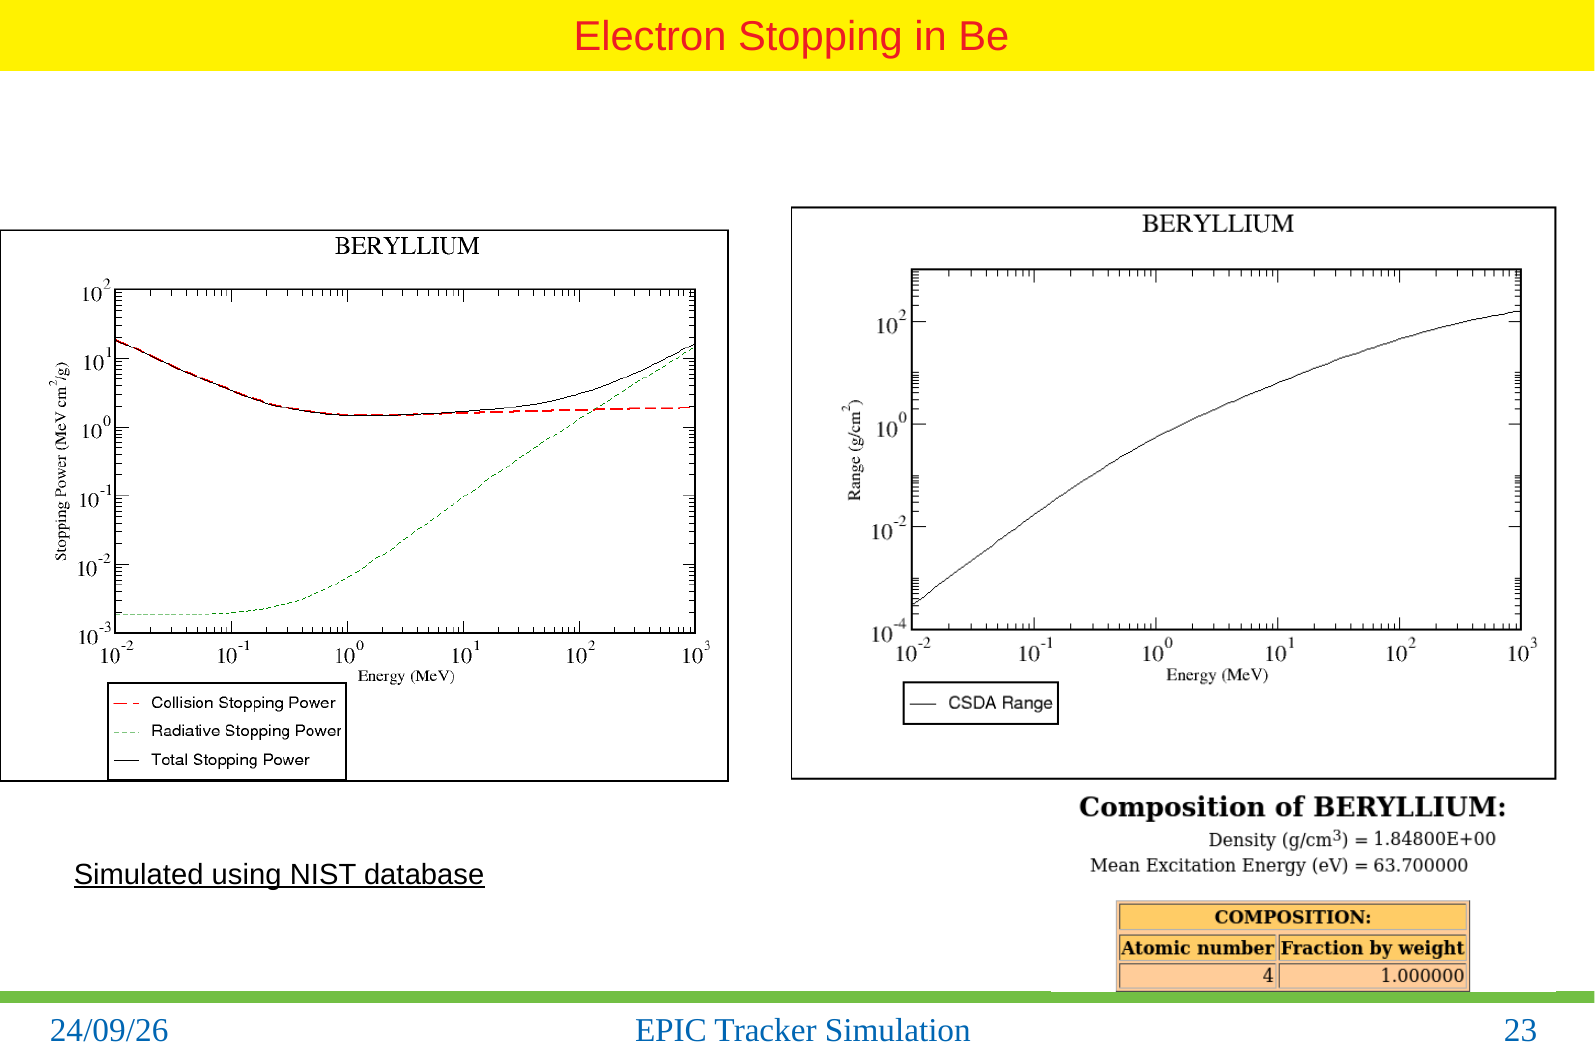

# Electron Stopping in Be
Simulated using NIST database
EPIC Tracker Simulation
23